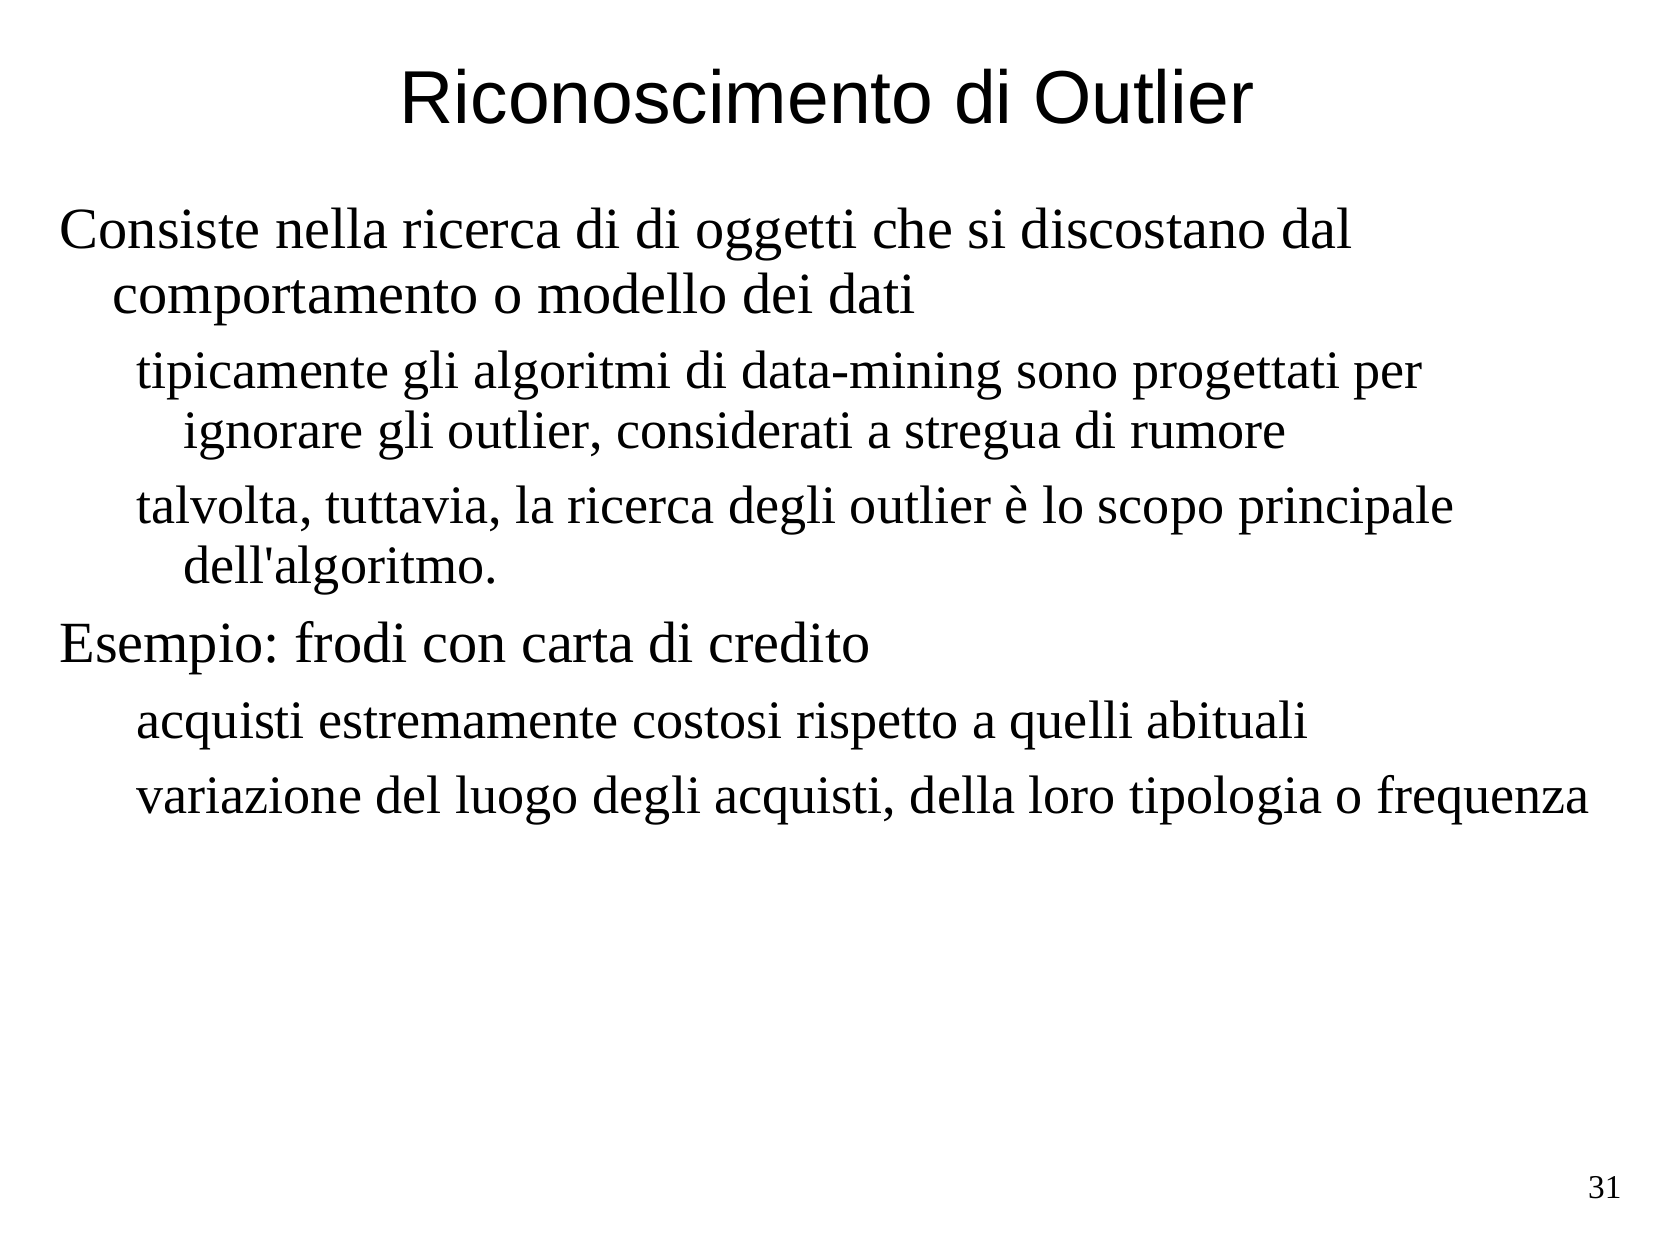

# Riconoscimento di Outlier
Consiste nella ricerca di di oggetti che si discostano dal comportamento o modello dei dati
tipicamente gli algoritmi di data-mining sono progettati per ignorare gli outlier, considerati a stregua di rumore
talvolta, tuttavia, la ricerca degli outlier è lo scopo principale dell'algoritmo.
Esempio: frodi con carta di credito
acquisti estremamente costosi rispetto a quelli abituali
variazione del luogo degli acquisti, della loro tipologia o frequenza